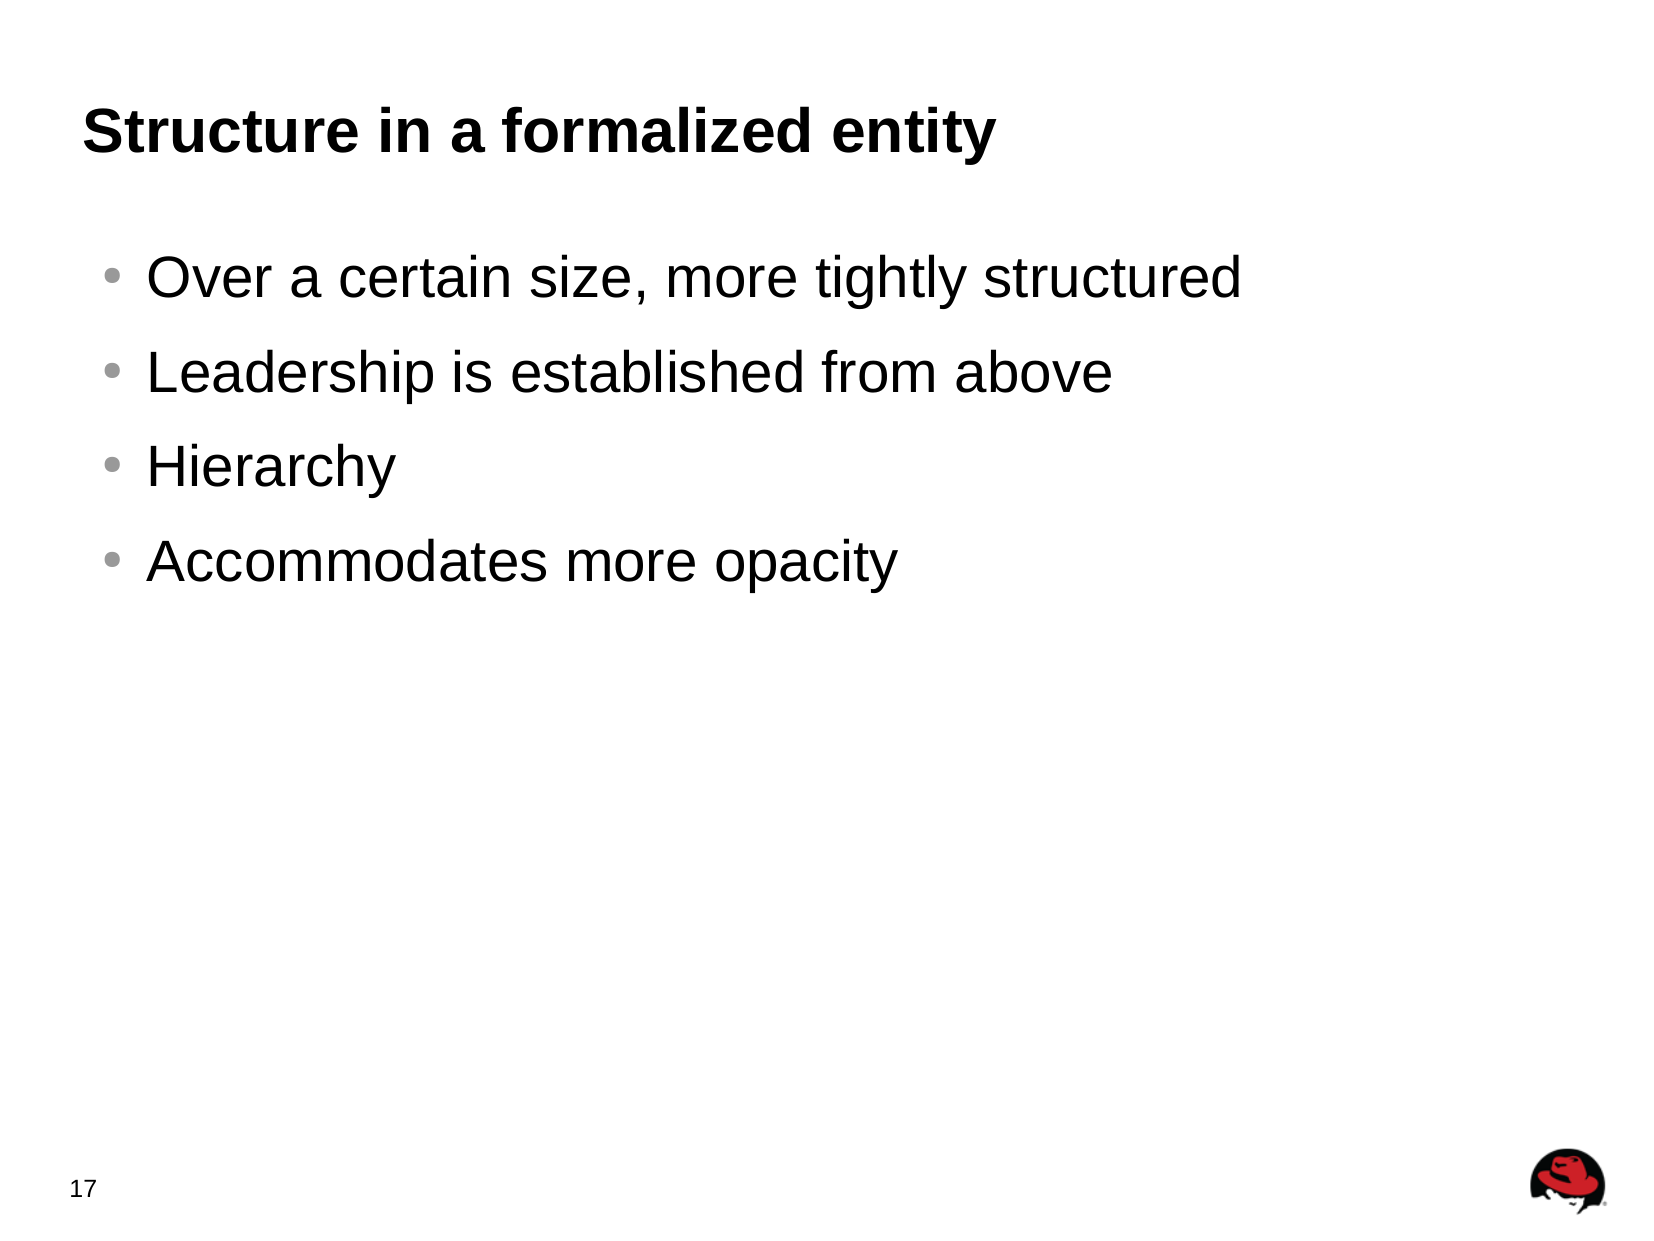

# Structure in a formalized entity
Over a certain size, more tightly structured
Leadership is established from above
Hierarchy
Accommodates more opacity